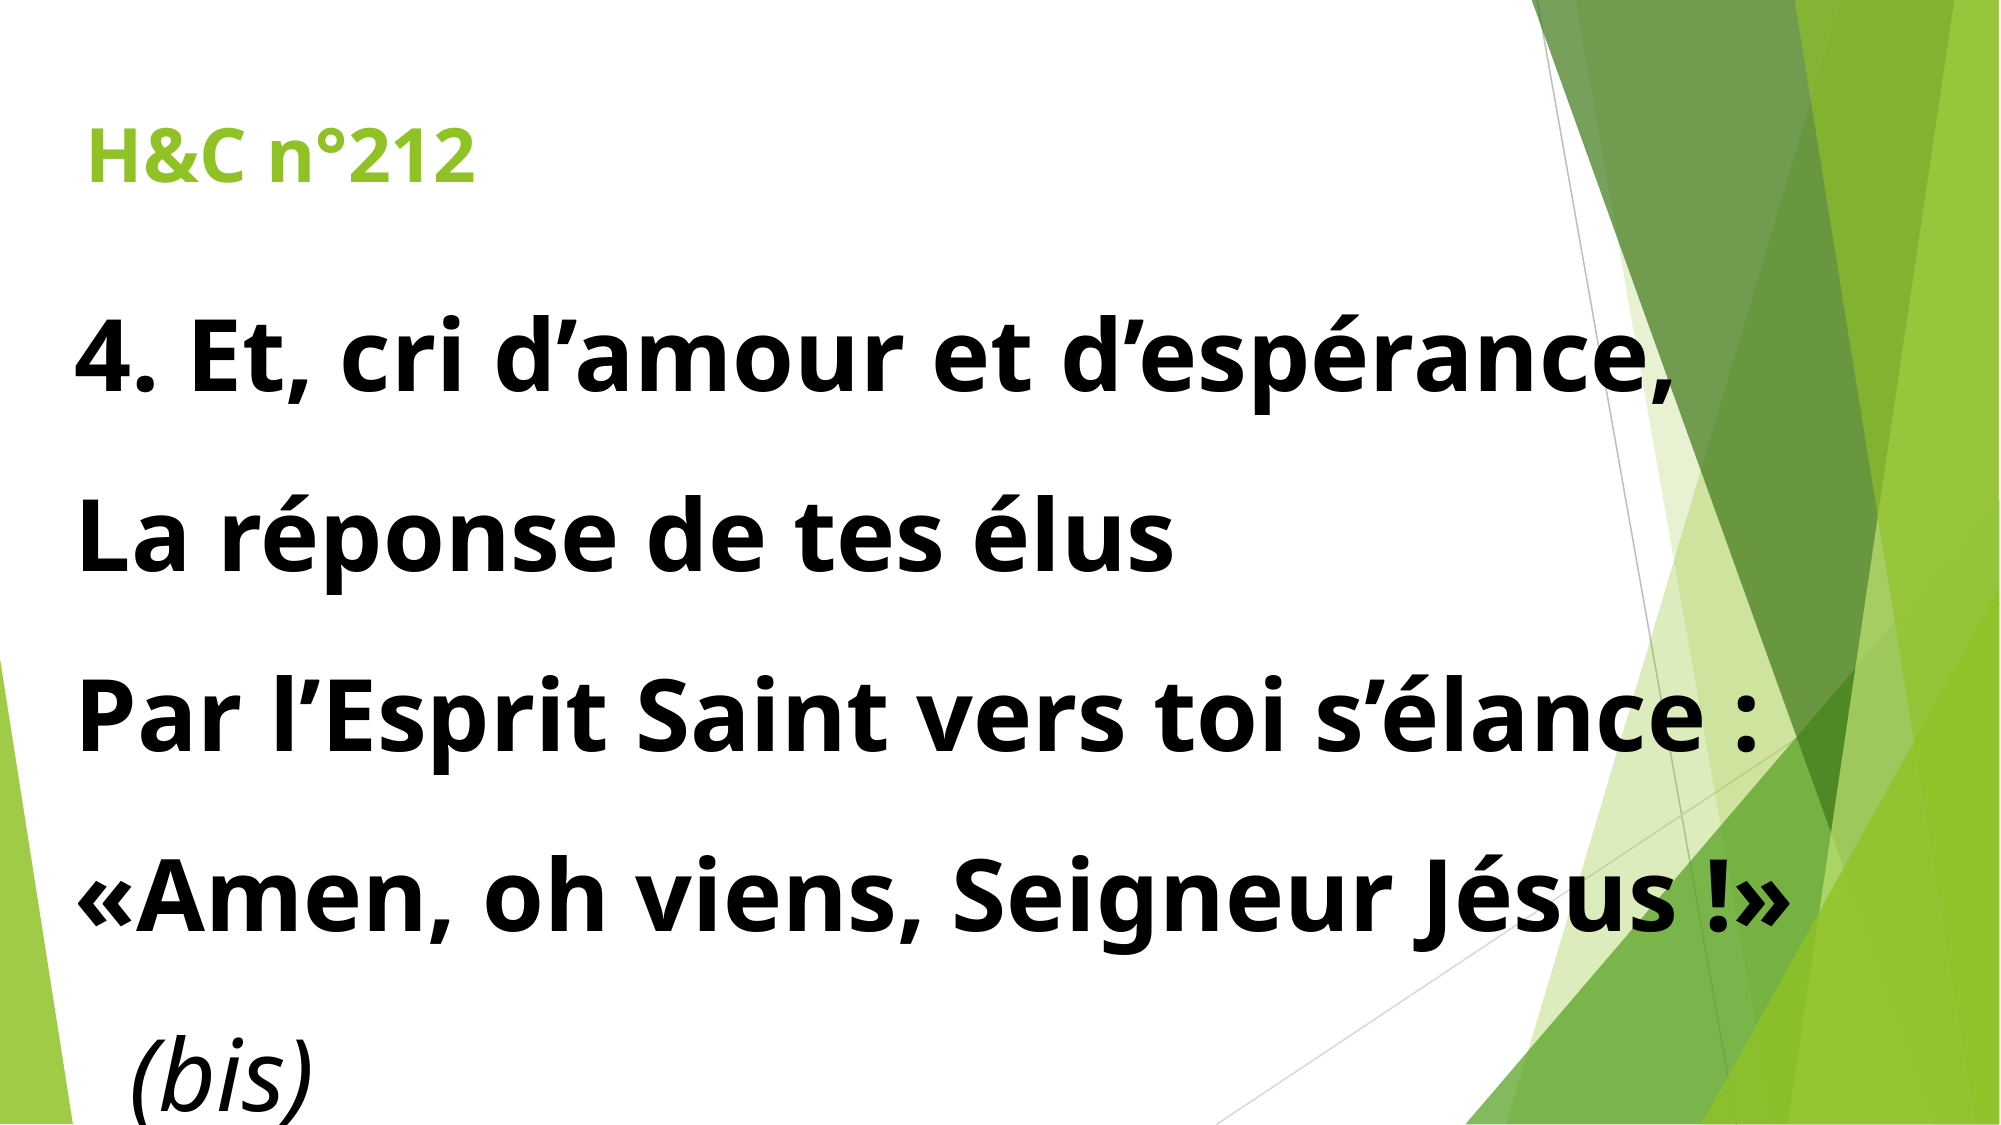

H&C n°212
4. Et, cri d’amour et d’espérance,
La réponse de tes élus
Par l’Esprit Saint vers toi s’élance :
«Amen, oh viens, Seigneur Jésus !» (bis)